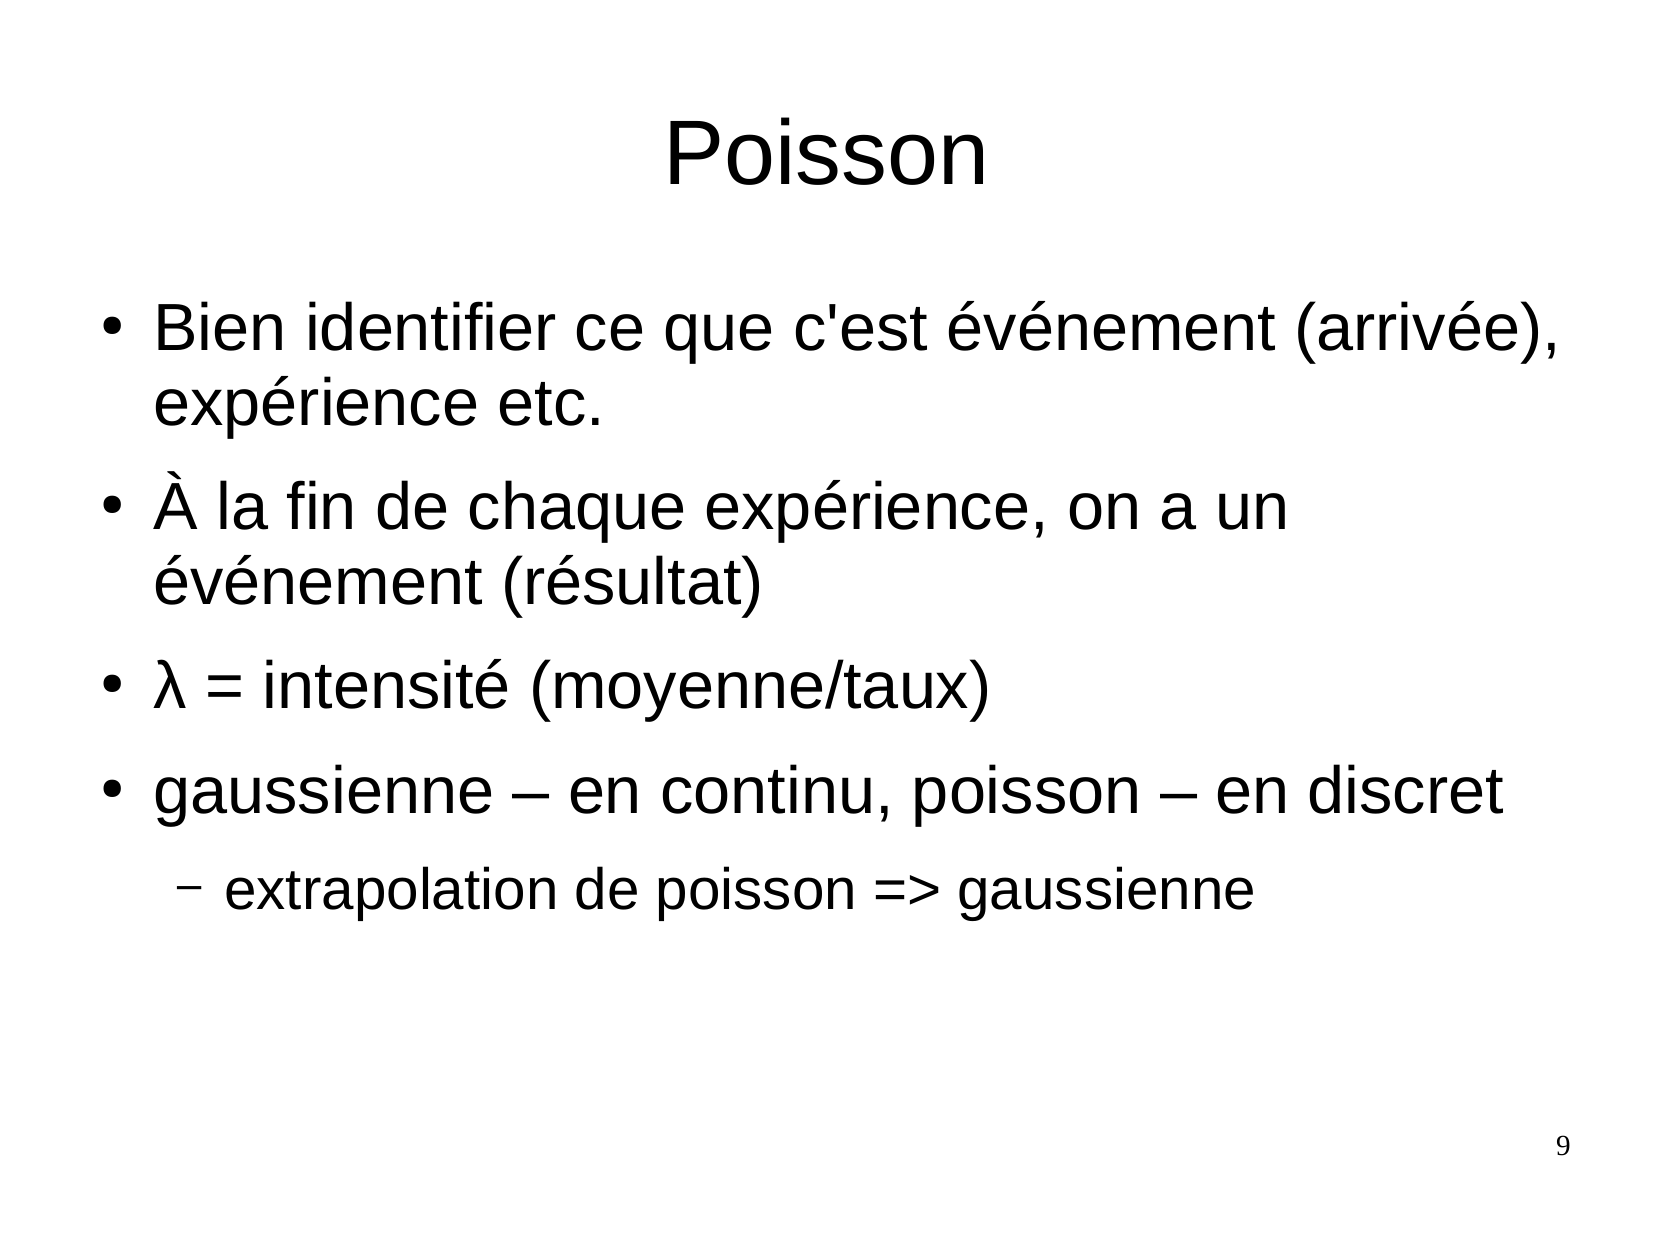

# Poisson
Bien identifier ce que c'est événement (arrivée), expérience etc.
À la fin de chaque expérience, on a un événement (résultat)
λ = intensité (moyenne/taux)
gaussienne – en continu, poisson – en discret
extrapolation de poisson => gaussienne
9